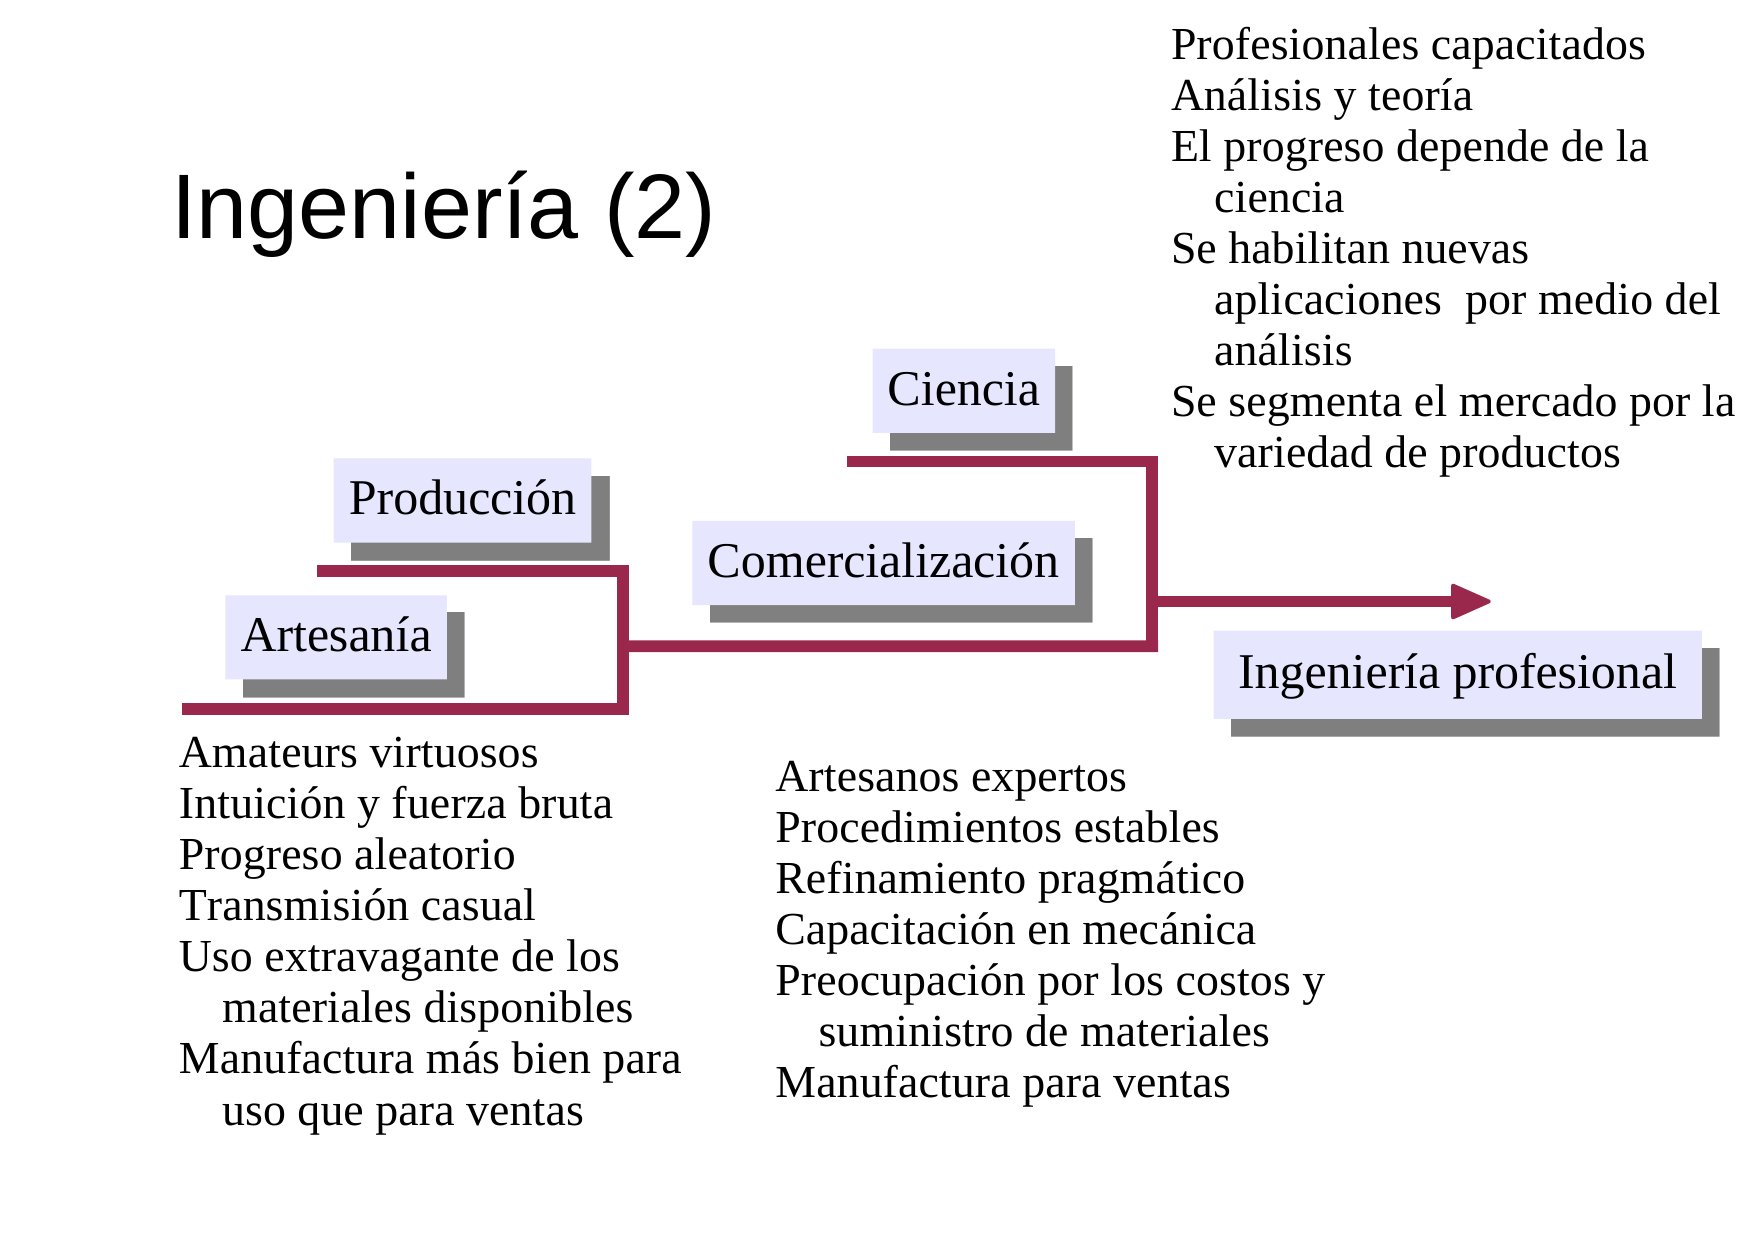

Profesionales capacitados
Análisis y teoría
El progreso depende de la ciencia
Se habilitan nuevas aplicaciones por medio del análisis
Se segmenta el mercado por la variedad de productos
# Ingeniería (2)
Ciencia
Producción
Comercialización
Artesanía
Ingeniería profesional
Amateurs virtuosos
Intuición y fuerza bruta
Progreso aleatorio
Transmisión casual
Uso extravagante de los materiales disponibles
Manufactura más bien para uso que para ventas
Artesanos expertos
Procedimientos estables
Refinamiento pragmático
Capacitación en mecánica
Preocupación por los costos y suministro de materiales
Manufactura para ventas